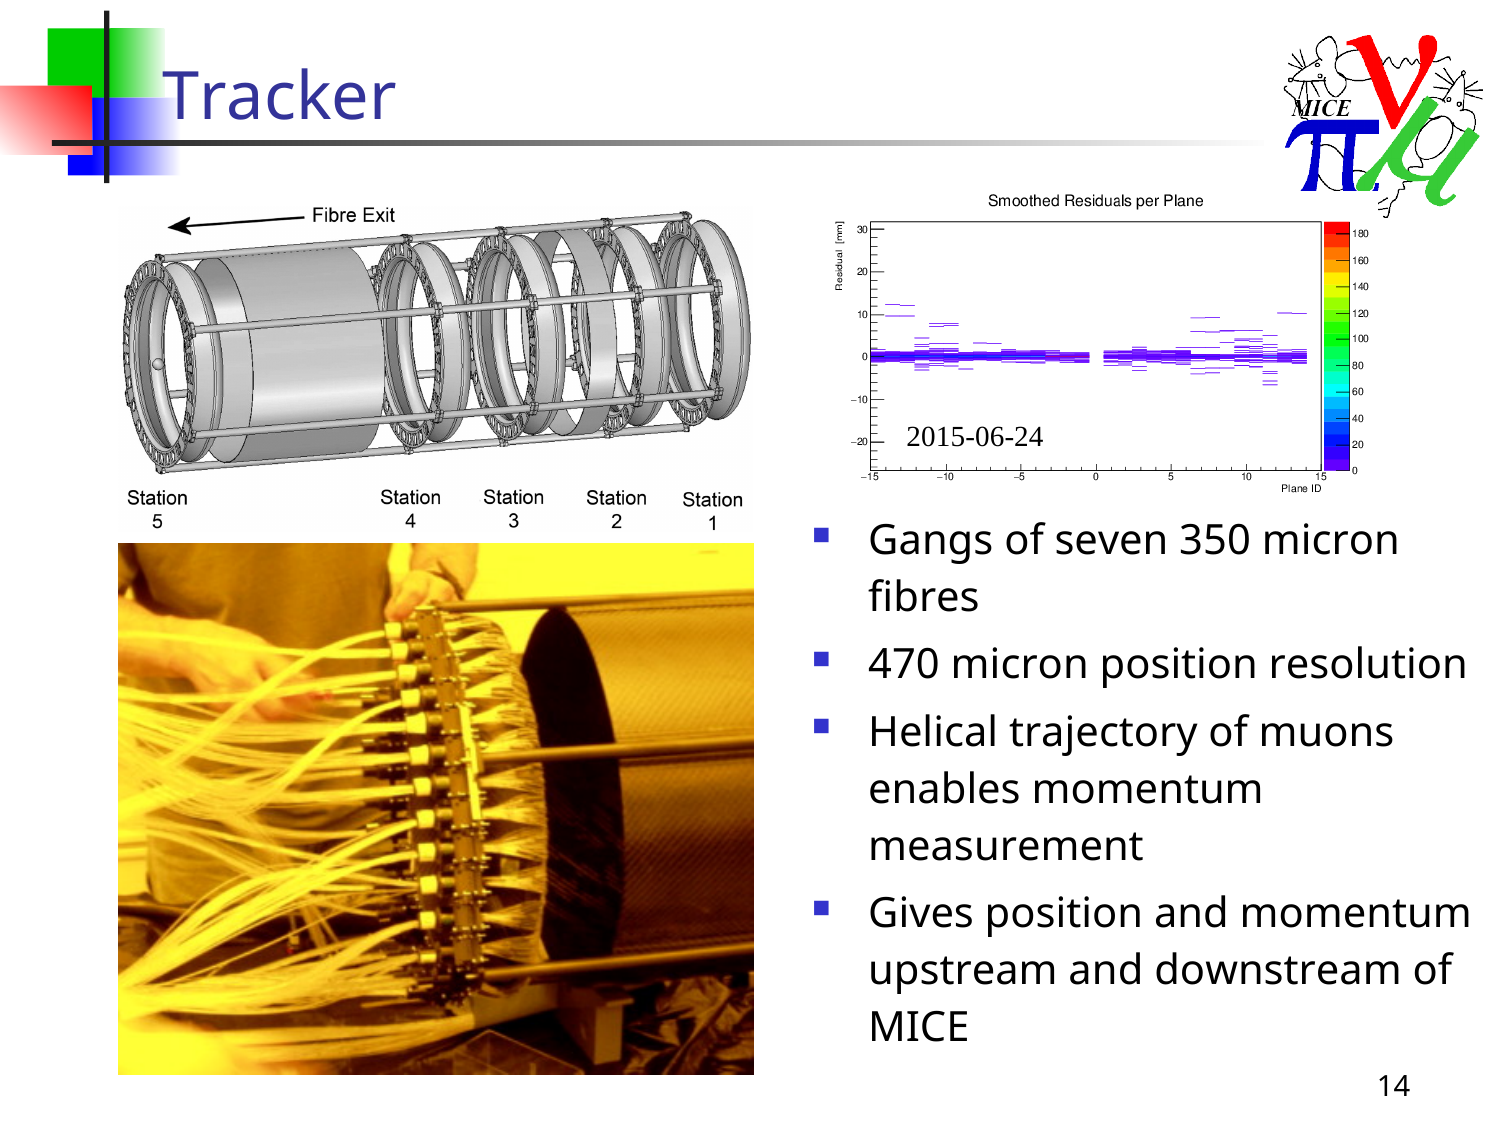

# Tracker
2015-06-24
Gangs of seven 350 micron fibres
470 micron position resolution
Helical trajectory of muons enables momentum measurement
Gives position and momentum upstream and downstream of MICE
14